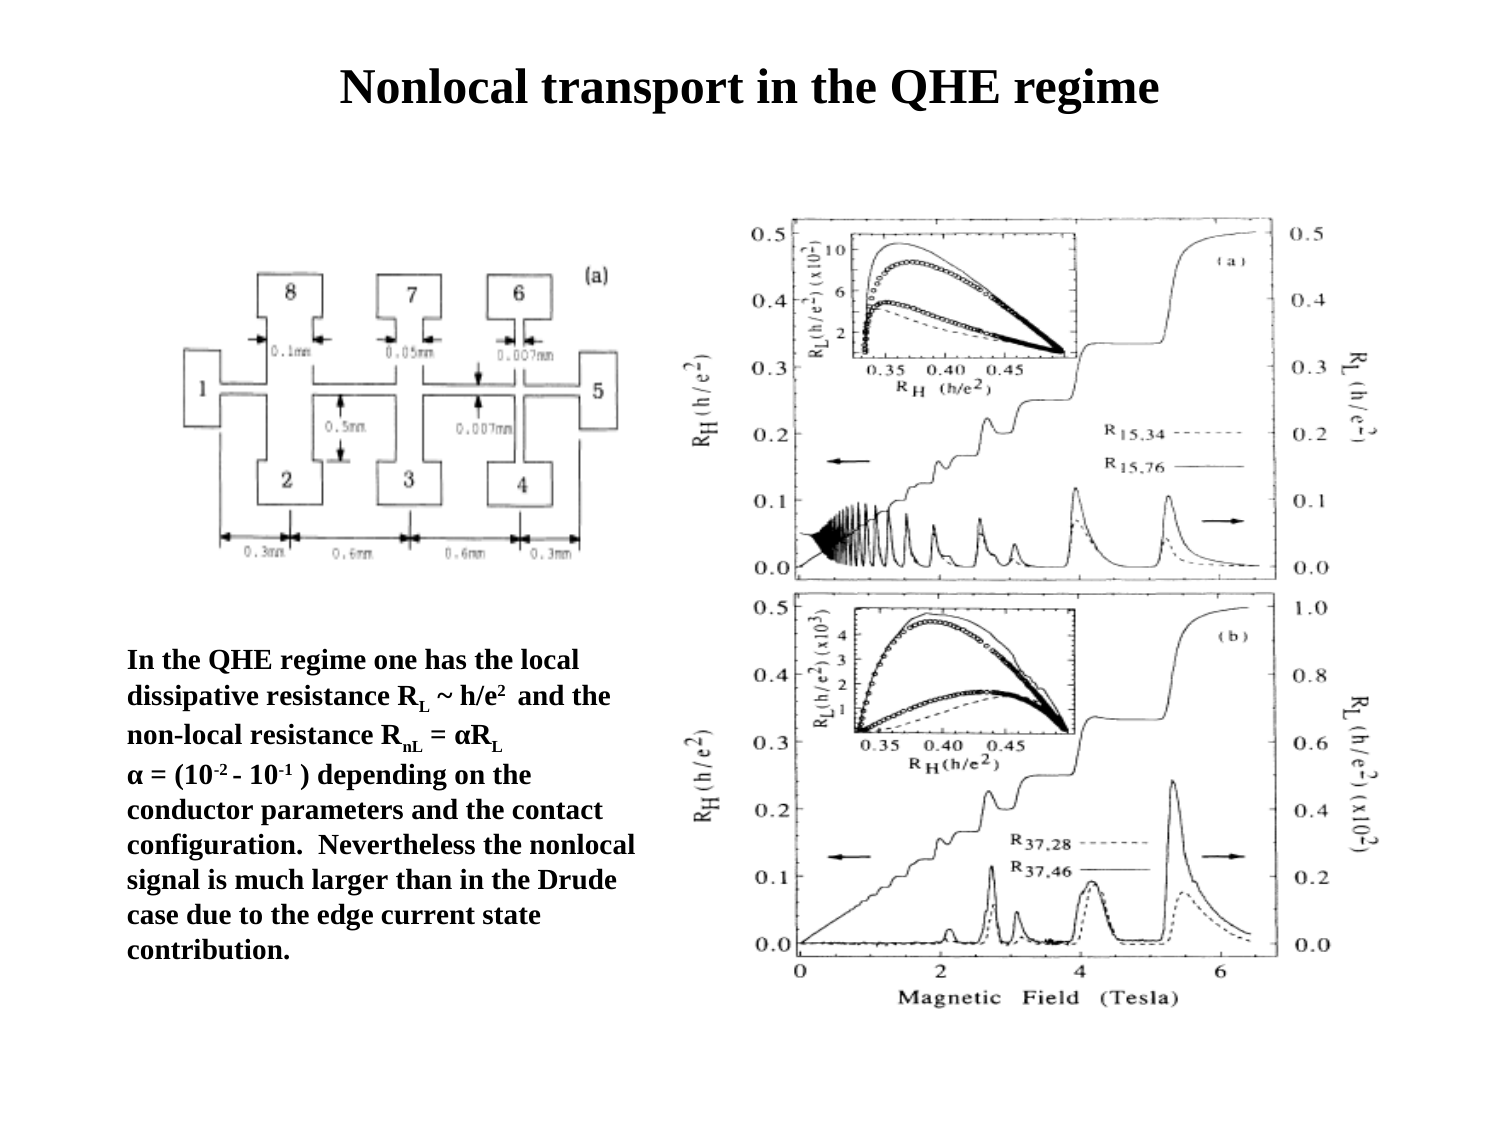

# Nonlocal transport in the QHE regime
In the QHE regime one has the local dissipative resistance RL ~ h/e2 and the non-local resistance RnL = αRL
α = (10-2 - 10-1 ) depending on the conductor parameters and the contact configuration. Nevertheless the nonlocal signal is much larger than in the Drude case due to the edge current state contribution.